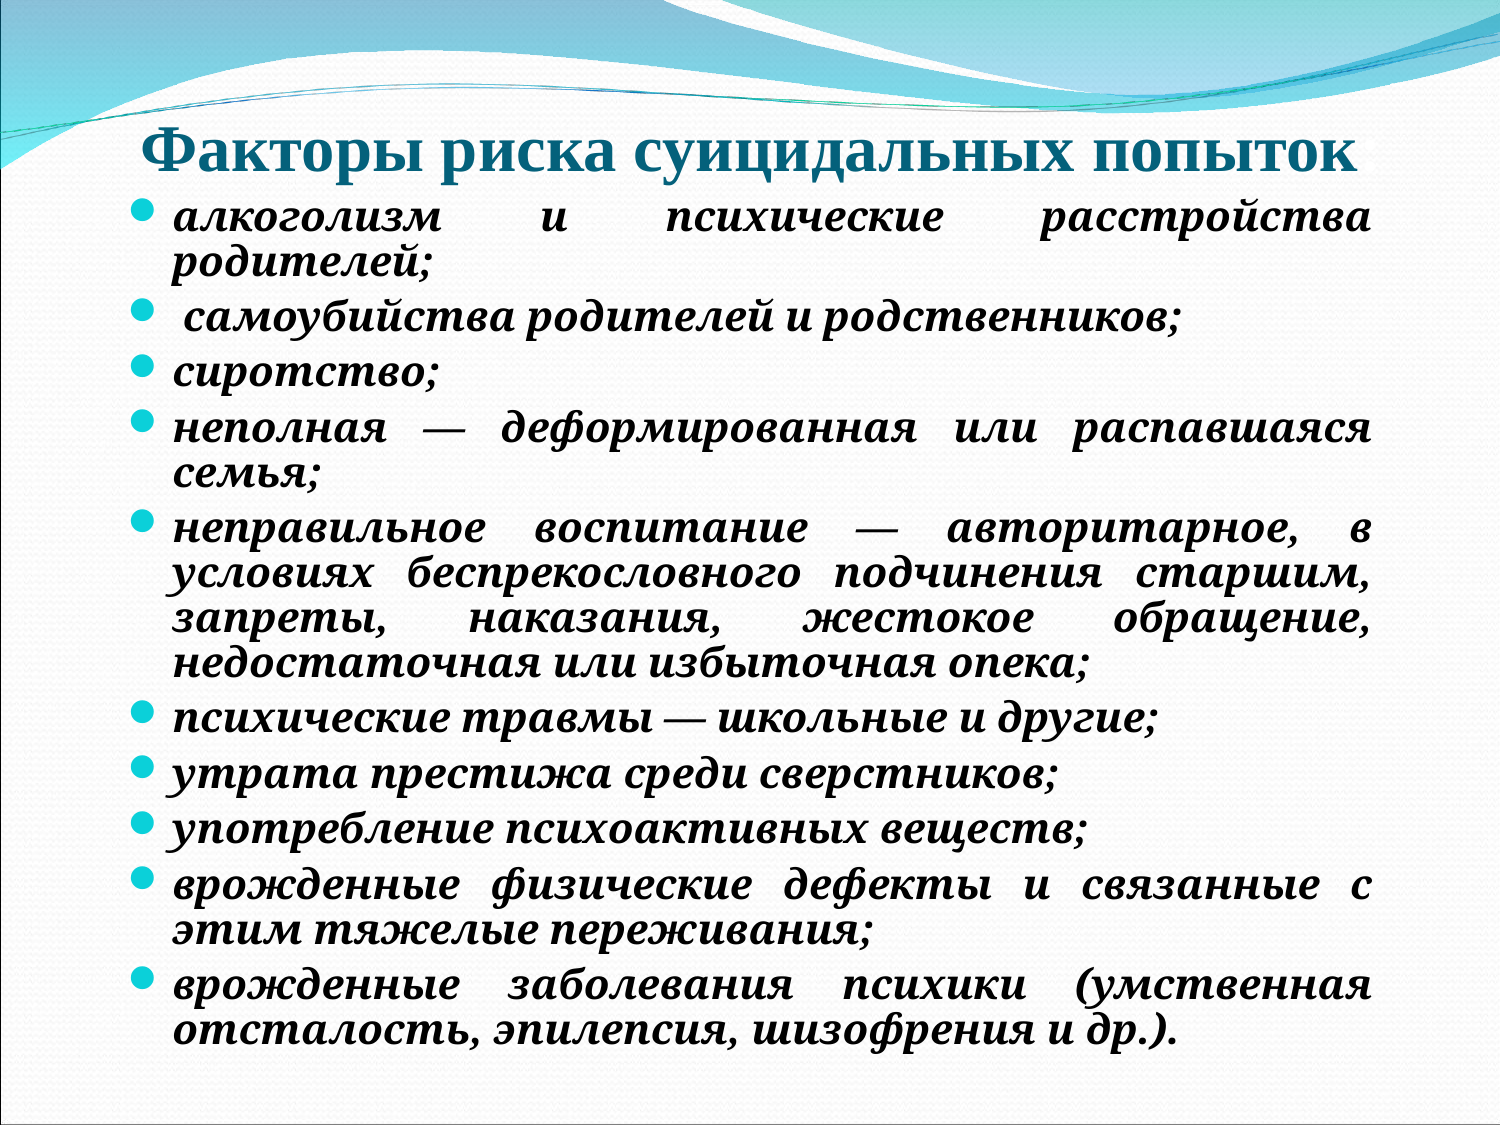

# Факторы риска суицидальных попыток:
алкоголизм и психические расстройства родителей;
 самоубийства родителей и родственников;
сиротство;
неполная — деформированная или распавшаяся семья;
неправильное воспитание — авторитарное, в условиях беспрекословного подчинения старшим, запреты, наказания, жестокое обращение, недостаточная или избыточная опека;
психические травмы — школьные и другие;
утрата престижа среди сверстников;
употребление психоактивных веществ;
врожденные физические дефекты и связанные с этим тяжелые переживания;
врожденные заболевания психики (умственная отсталость, эпилепсия, шизофрения и др.).